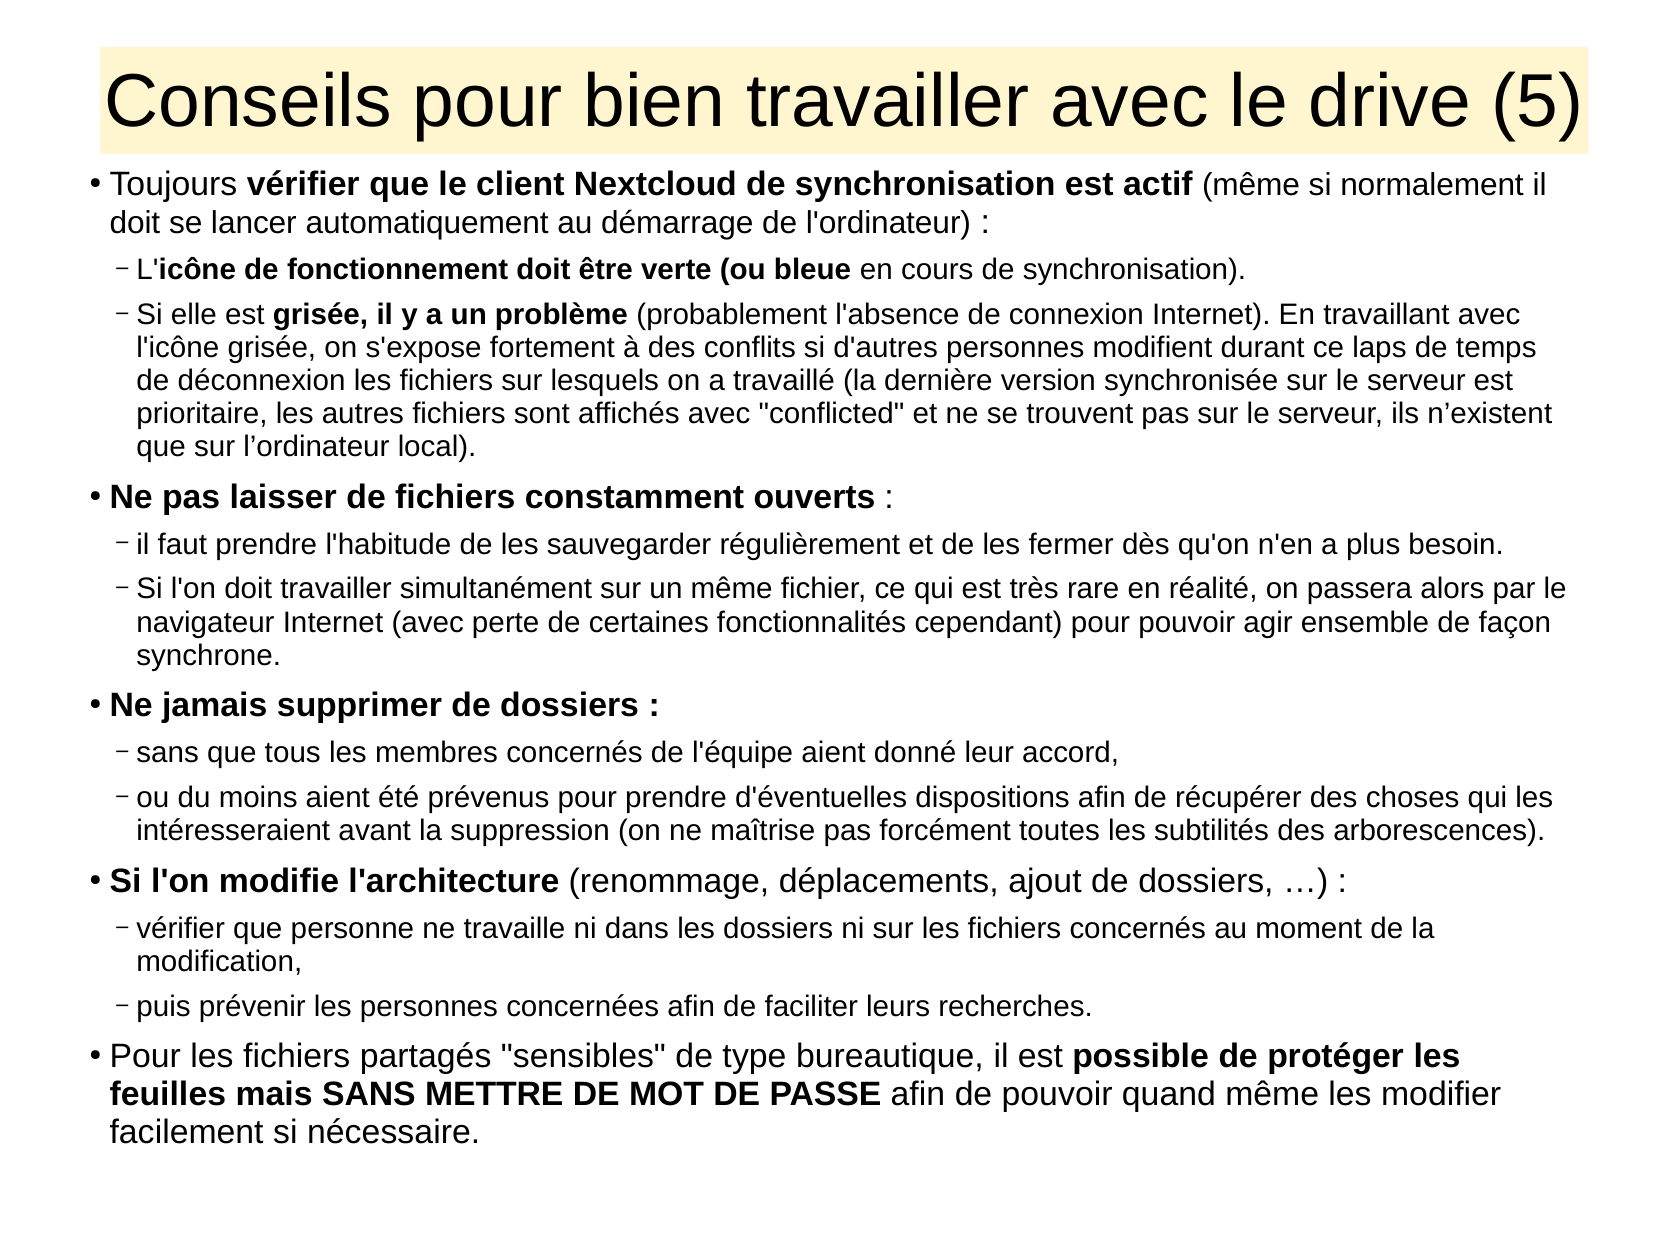

Conseils pour bien travailler avec le drive (5)
# Toujours vérifier que le client Nextcloud de synchronisation est actif (même si normalement il doit se lancer automatiquement au démarrage de l'ordinateur) :
L'icône de fonctionnement doit être verte (ou bleue en cours de synchronisation).
Si elle est grisée, il y a un problème (probablement l'absence de connexion Internet). En travaillant avec l'icône grisée, on s'expose fortement à des conflits si d'autres personnes modifient durant ce laps de temps de déconnexion les fichiers sur lesquels on a travaillé (la dernière version synchronisée sur le serveur est prioritaire, les autres fichiers sont affichés avec "conflicted" et ne se trouvent pas sur le serveur, ils n’existent que sur l’ordinateur local).
Ne pas laisser de fichiers constamment ouverts :
il faut prendre l'habitude de les sauvegarder régulièrement et de les fermer dès qu'on n'en a plus besoin.
Si l'on doit travailler simultanément sur un même fichier, ce qui est très rare en réalité, on passera alors par le navigateur Internet (avec perte de certaines fonctionnalités cependant) pour pouvoir agir ensemble de façon synchrone.
Ne jamais supprimer de dossiers :
sans que tous les membres concernés de l'équipe aient donné leur accord,
ou du moins aient été prévenus pour prendre d'éventuelles dispositions afin de récupérer des choses qui les intéresseraient avant la suppression (on ne maîtrise pas forcément toutes les subtilités des arborescences).
Si l'on modifie l'architecture (renommage, déplacements, ajout de dossiers, …) :
vérifier que personne ne travaille ni dans les dossiers ni sur les fichiers concernés au moment de la modification,
puis prévenir les personnes concernées afin de faciliter leurs recherches.
Pour les fichiers partagés "sensibles" de type bureautique, il est possible de protéger les feuilles mais SANS METTRE DE MOT DE PASSE afin de pouvoir quand même les modifier facilement si nécessaire.